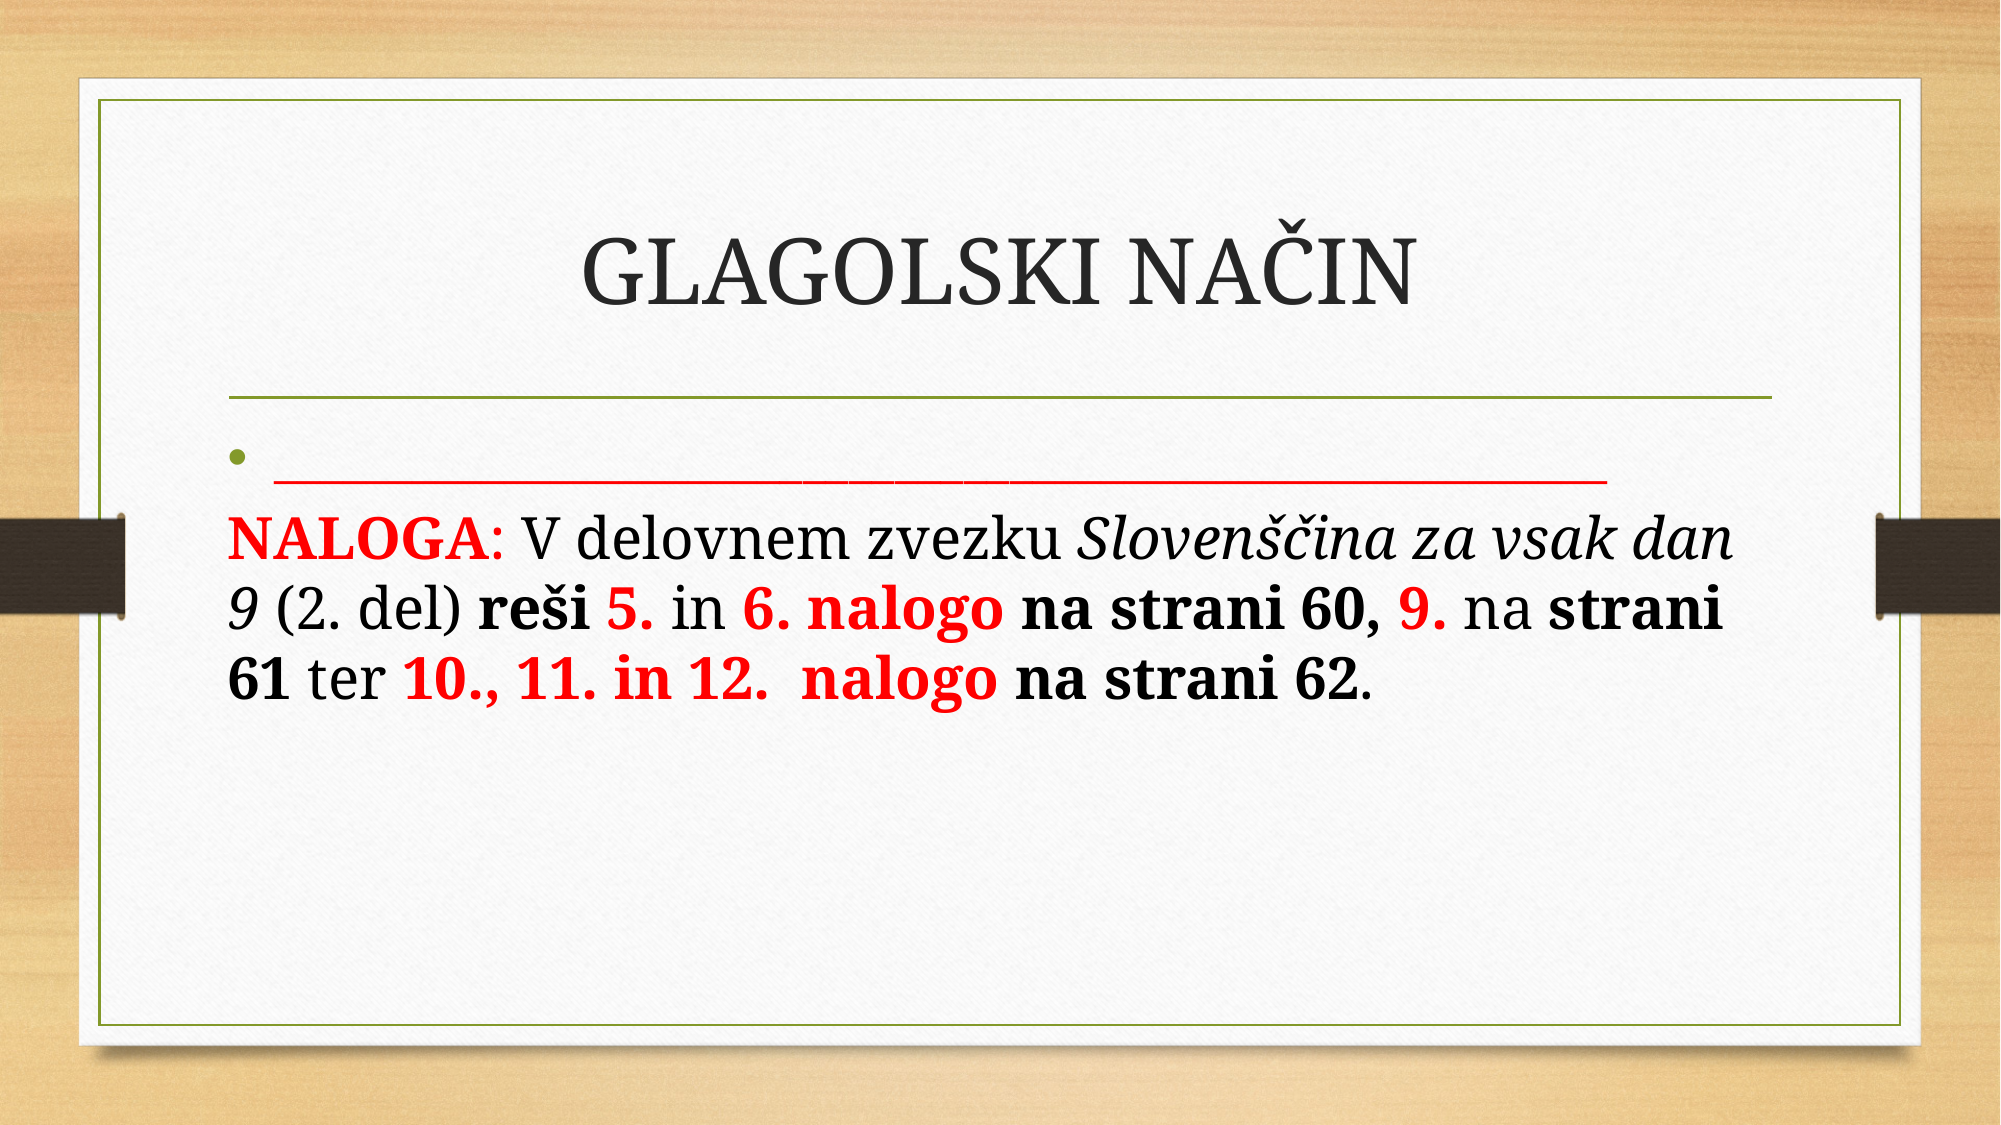

# GLAGOLSKI NAČIN
__________________________________________________________
NALOGA: V delovnem zvezku Slovenščina za vsak dan 9 (2. del) reši 5. in 6. nalogo na strani 60, 9. na strani 61 ter 10., 11. in 12. nalogo na strani 62.